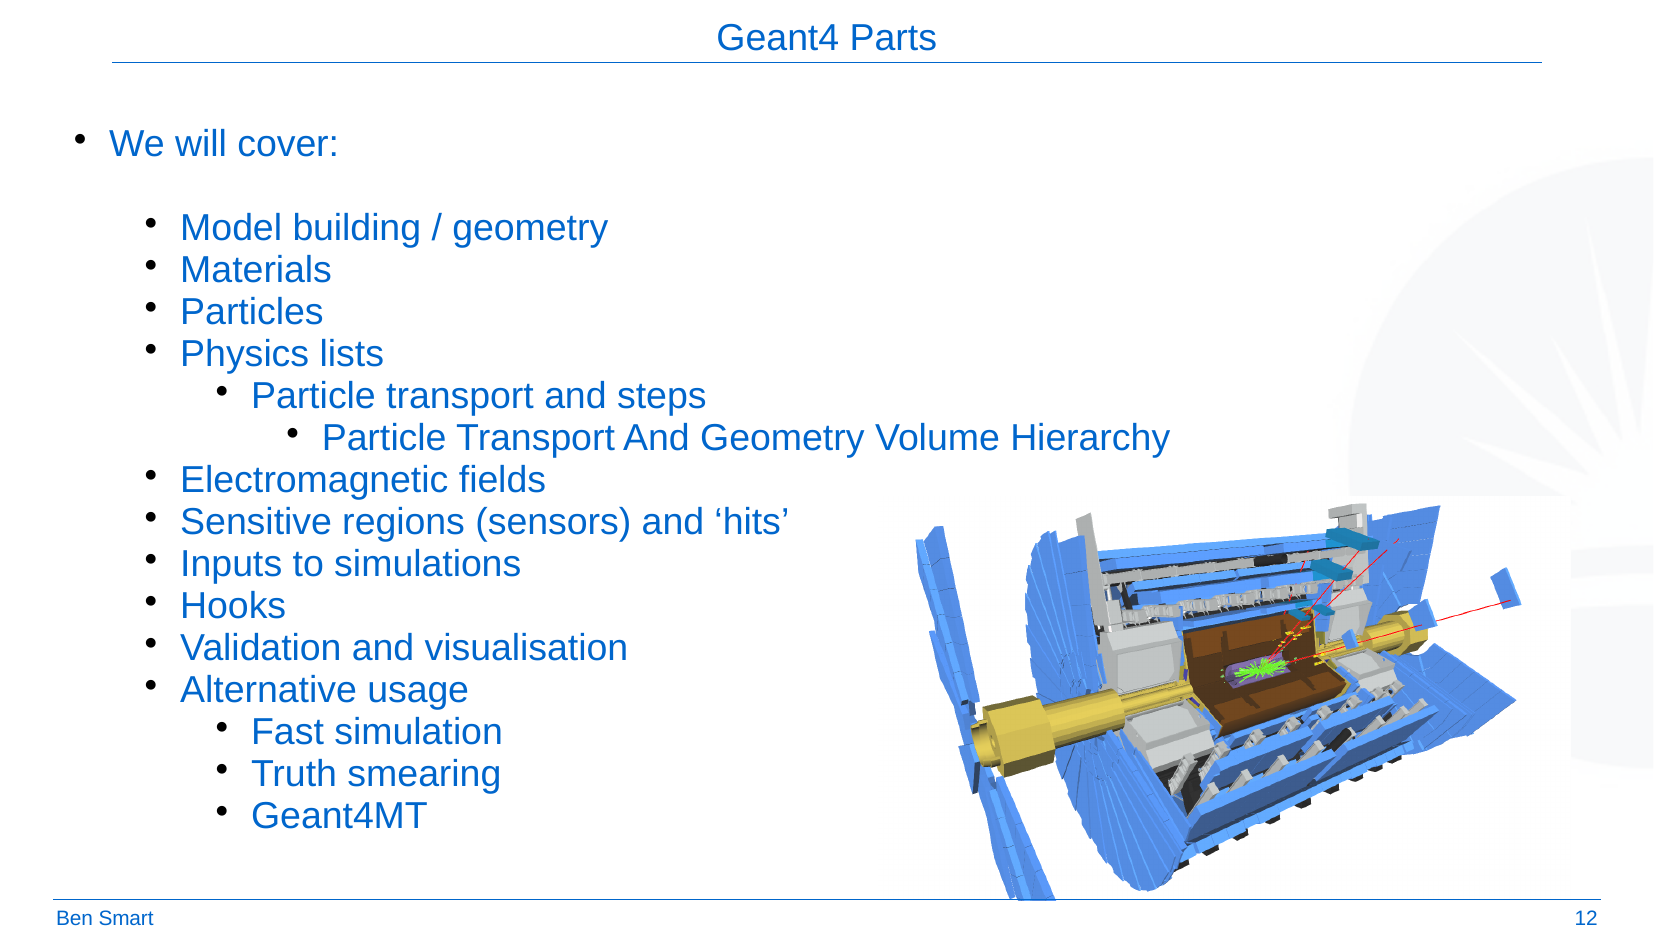

Geant4 Parts
We will cover:
Model building / geometry
Materials
Particles
Physics lists
Particle transport and steps
Particle Transport And Geometry Volume Hierarchy
Electromagnetic fields
Sensitive regions (sensors) and ‘hits’
Inputs to simulations
Hooks
Validation and visualisation
Alternative usage
Fast simulation
Truth smearing
Geant4MT
Ben Smart